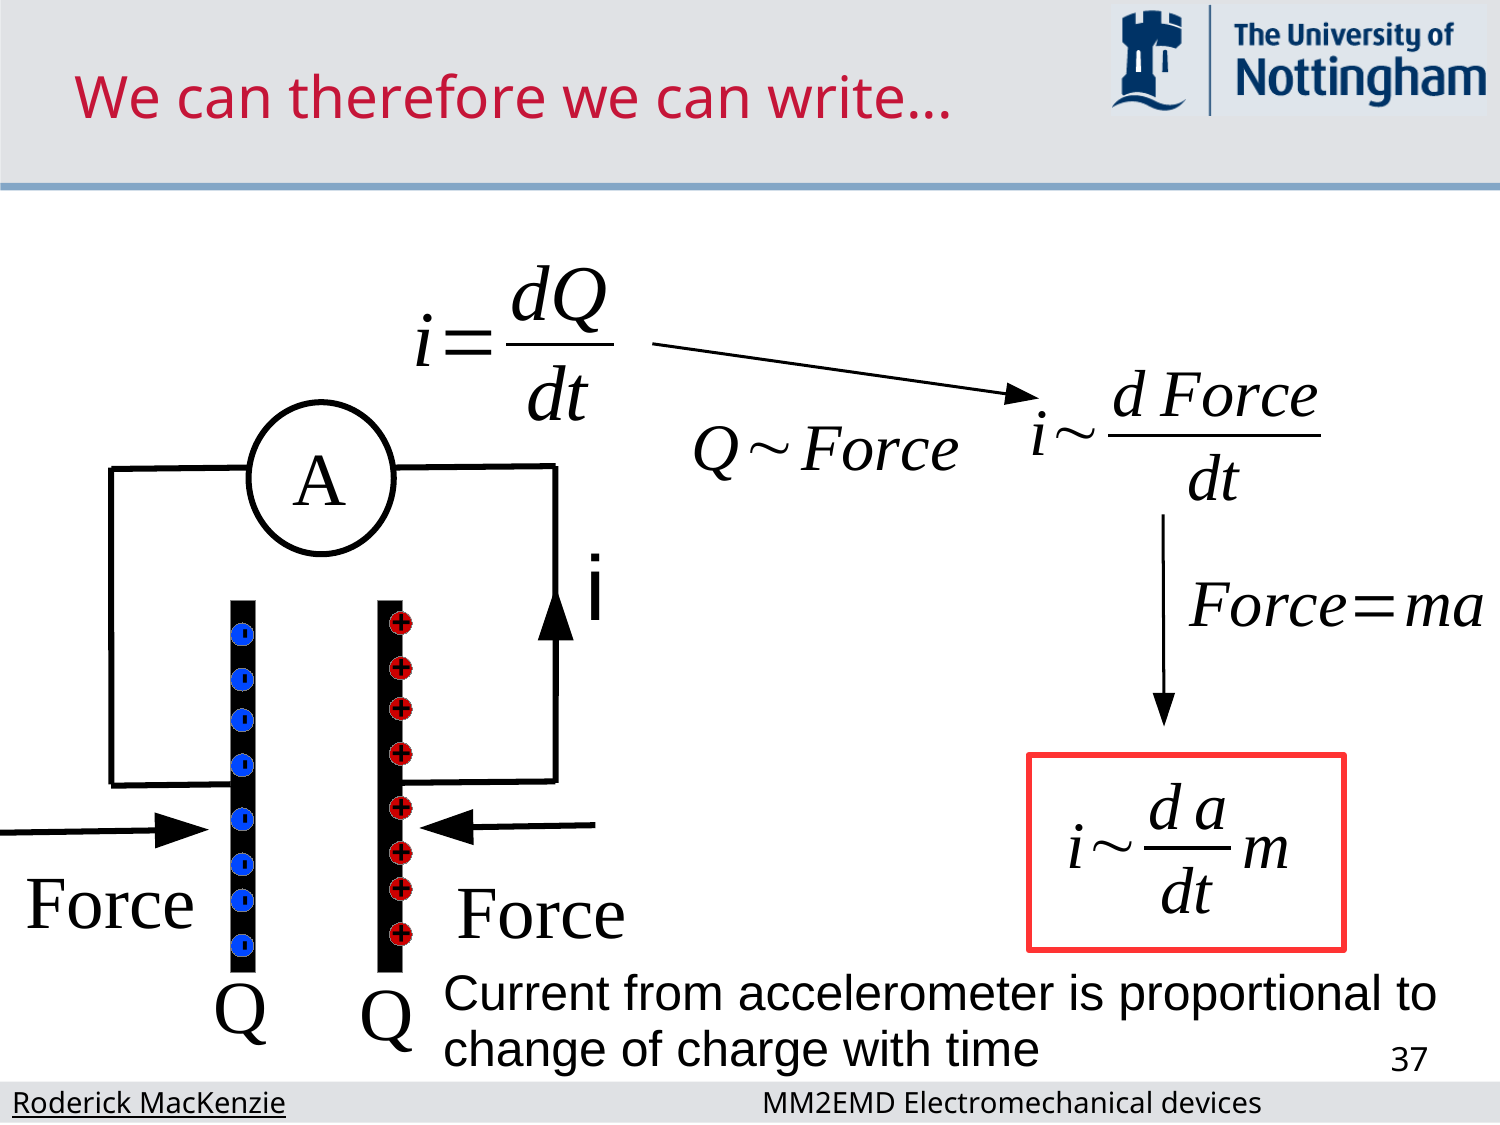

# We can therefore we can write...
A
i
+
-
+
-
+
-
+
-
+
-
+
-
+
-
+
-
Force
Force
Q
Q
Current from accelerometer is proportional to change of charge with time
Charge is proportional to force